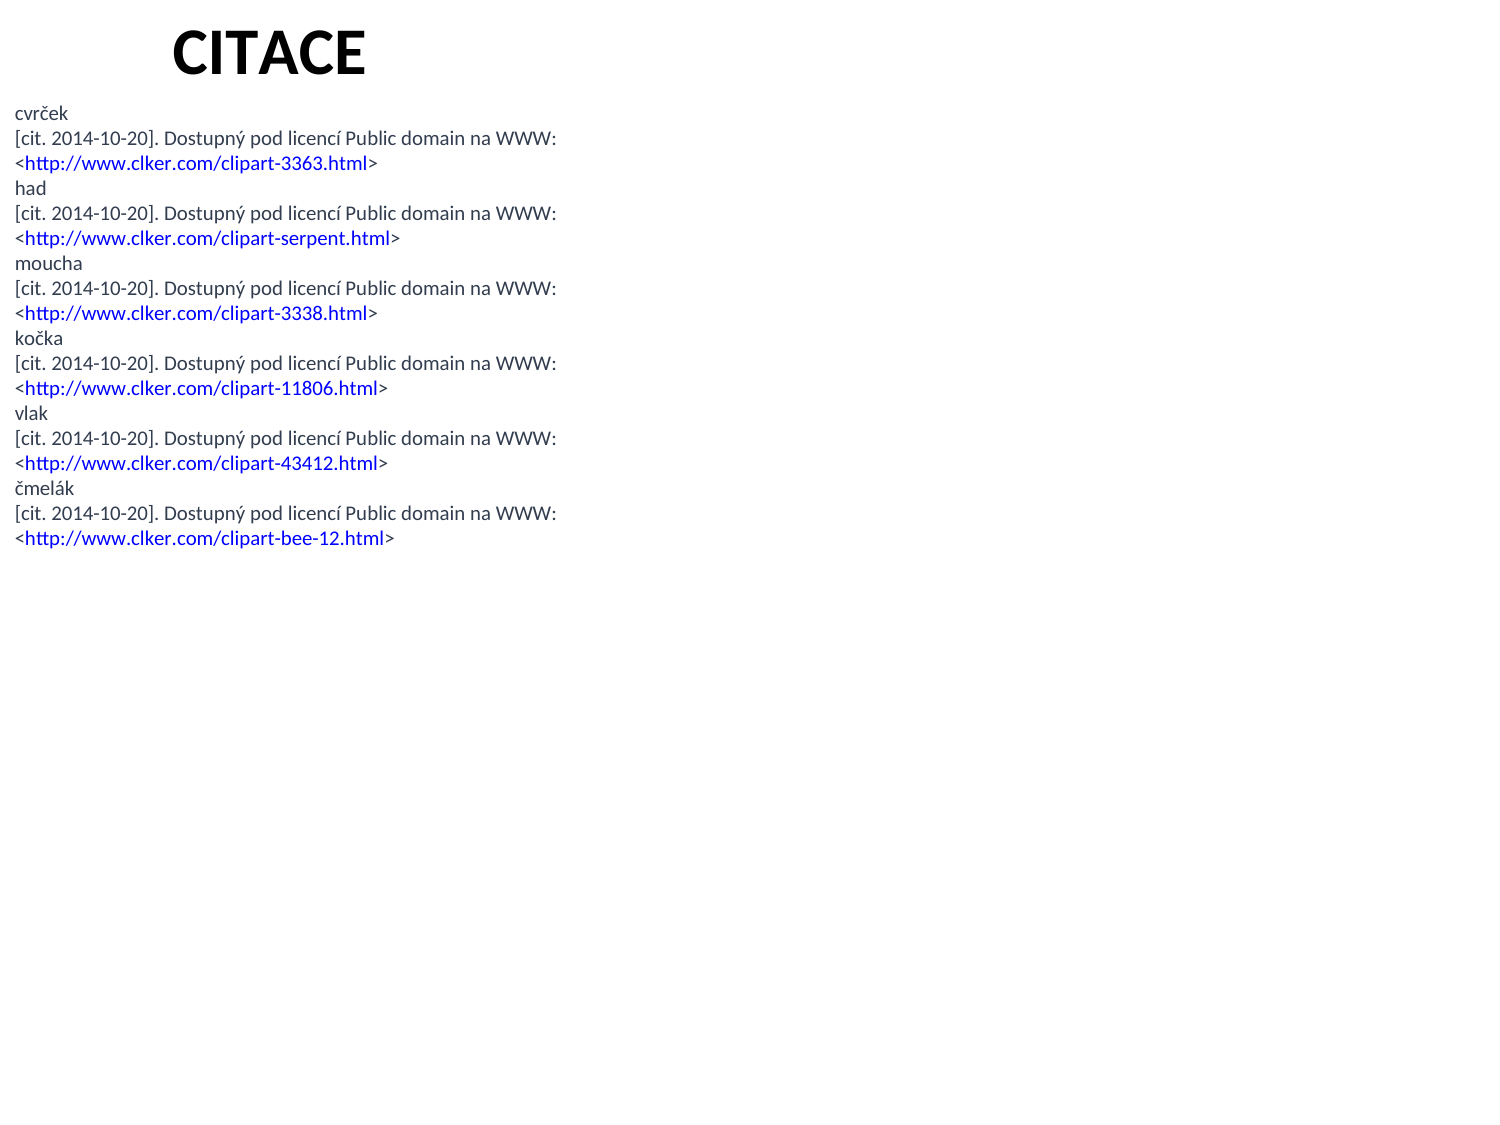

CITACE
cvrček
[cit. 2014-10-20]. Dostupný pod licencí Public domain na WWW:
<http://www.clker.com/clipart-3363.html>
had
[cit. 2014-10-20]. Dostupný pod licencí Public domain na WWW:
<http://www.clker.com/clipart-serpent.html>
moucha
[cit. 2014-10-20]. Dostupný pod licencí Public domain na WWW:
<http://www.clker.com/clipart-3338.html>
kočka
[cit. 2014-10-20]. Dostupný pod licencí Public domain na WWW:
<http://www.clker.com/clipart-11806.html>
vlak
[cit. 2014-10-20]. Dostupný pod licencí Public domain na WWW:
<http://www.clker.com/clipart-43412.html>
čmelák
[cit. 2014-10-20]. Dostupný pod licencí Public domain na WWW:
<http://www.clker.com/clipart-bee-12.html>